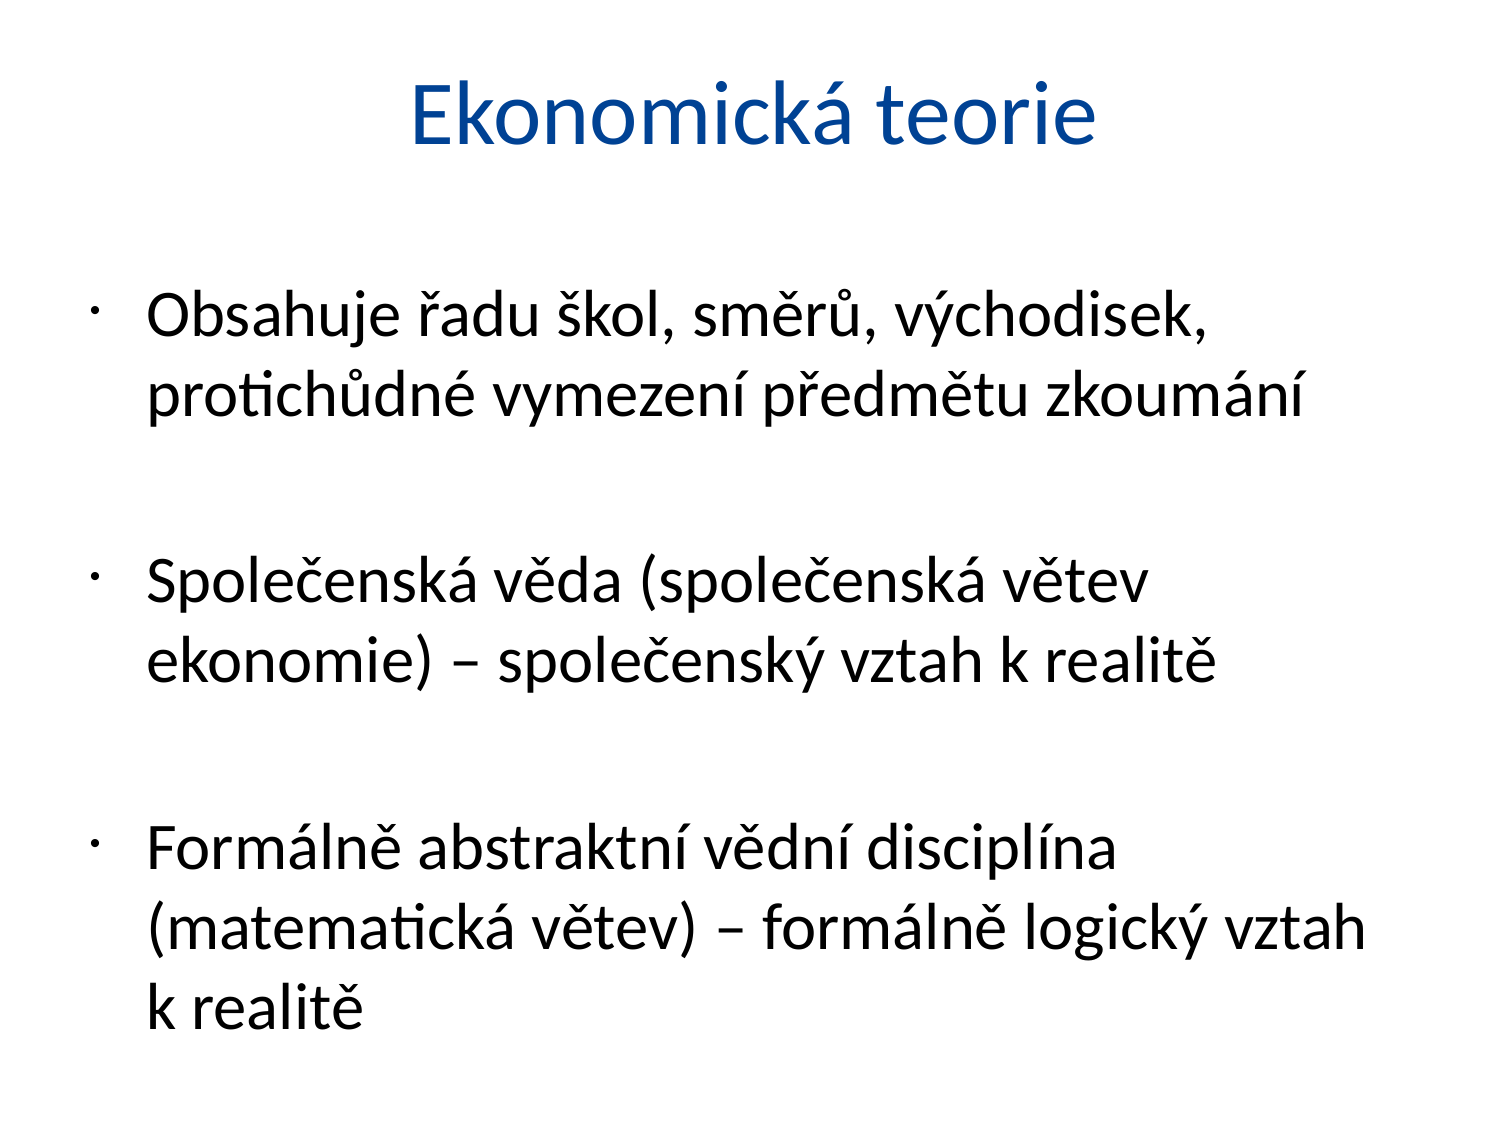

# Ekonomická teorie
Obsahuje řadu škol, směrů, východisek, protichůdné vymezení předmětu zkoumání
Společenská věda (společenská větev ekonomie) – společenský vztah k realitě
Formálně abstraktní vědní disciplína (matematická větev) – formálně logický vztah k realitě